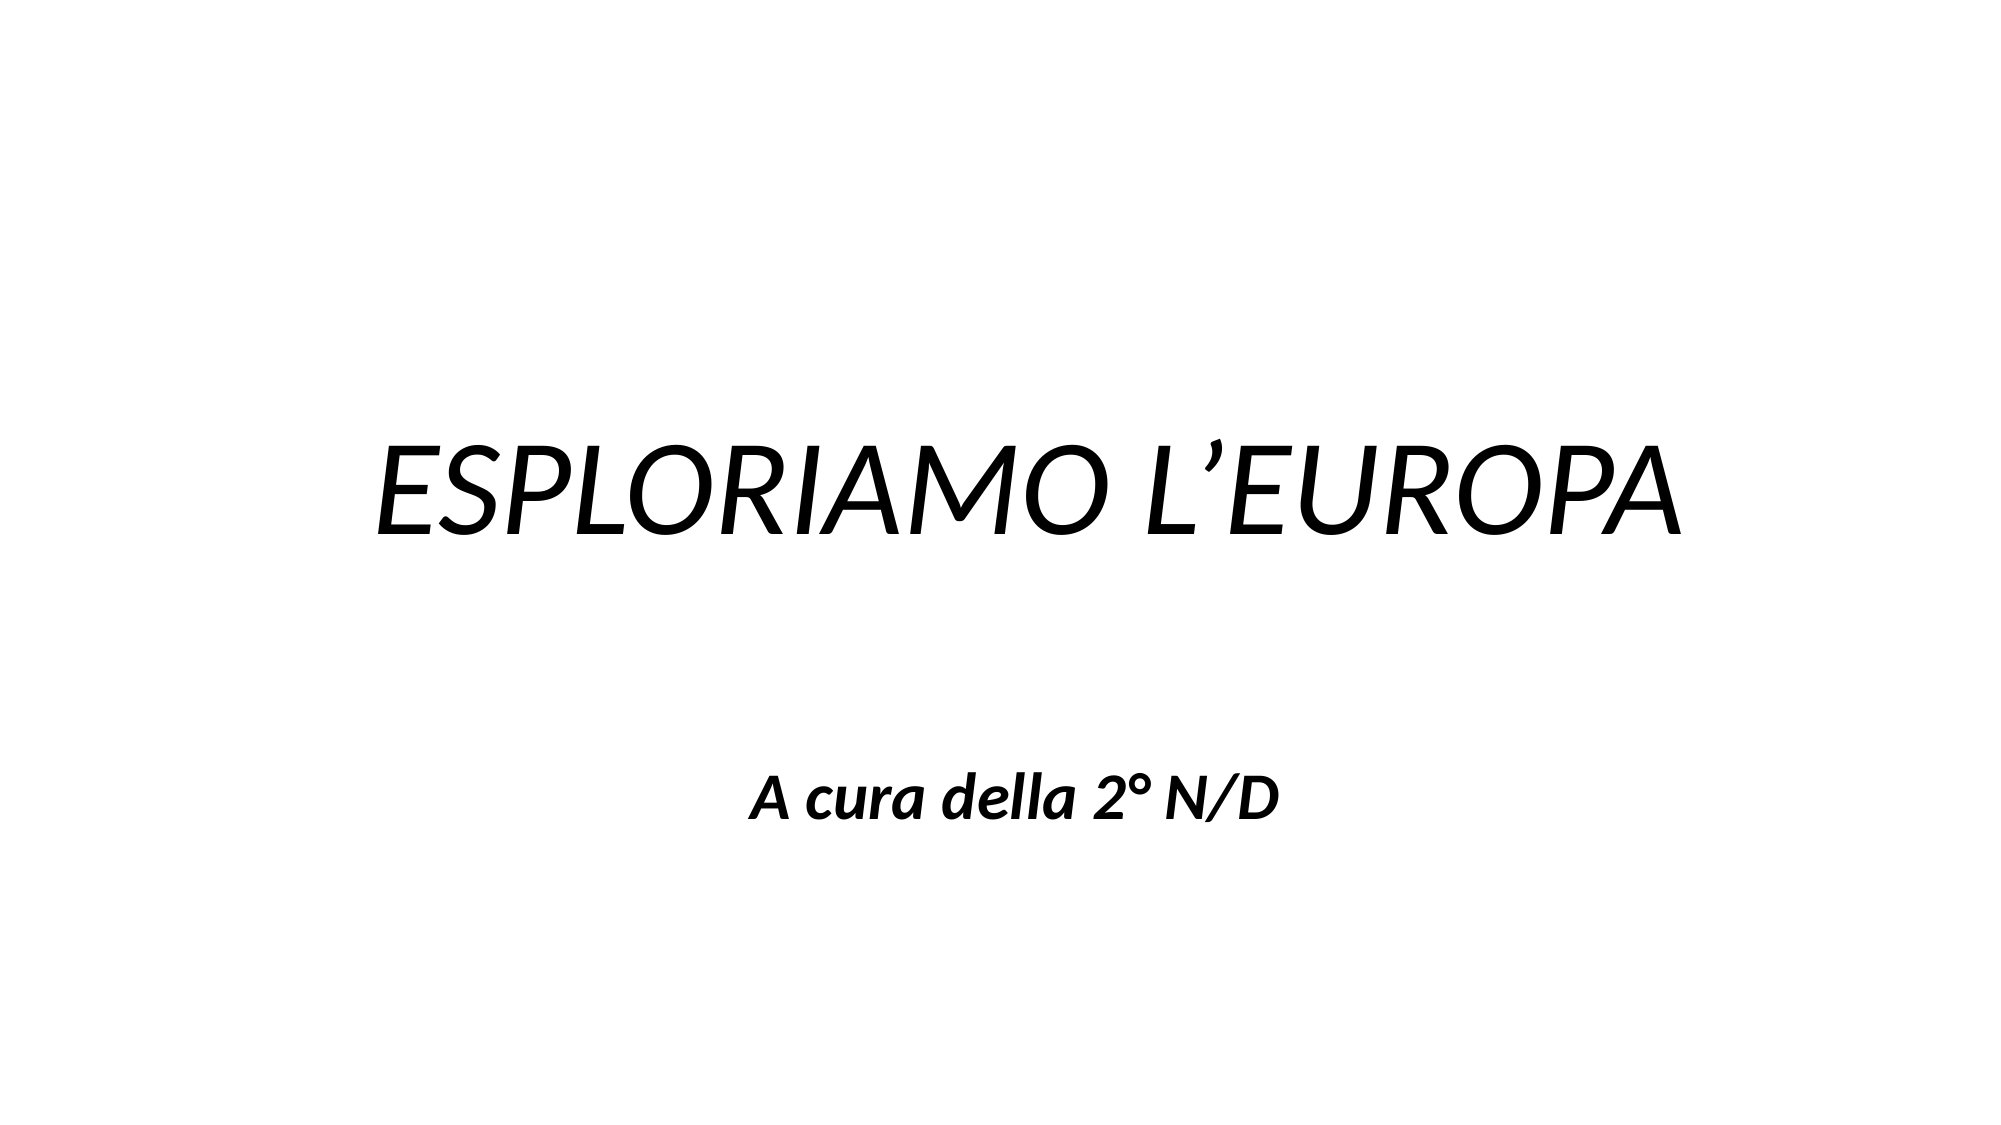

ESPLORIAMO L’EUROPA
A cura della 2° N/D